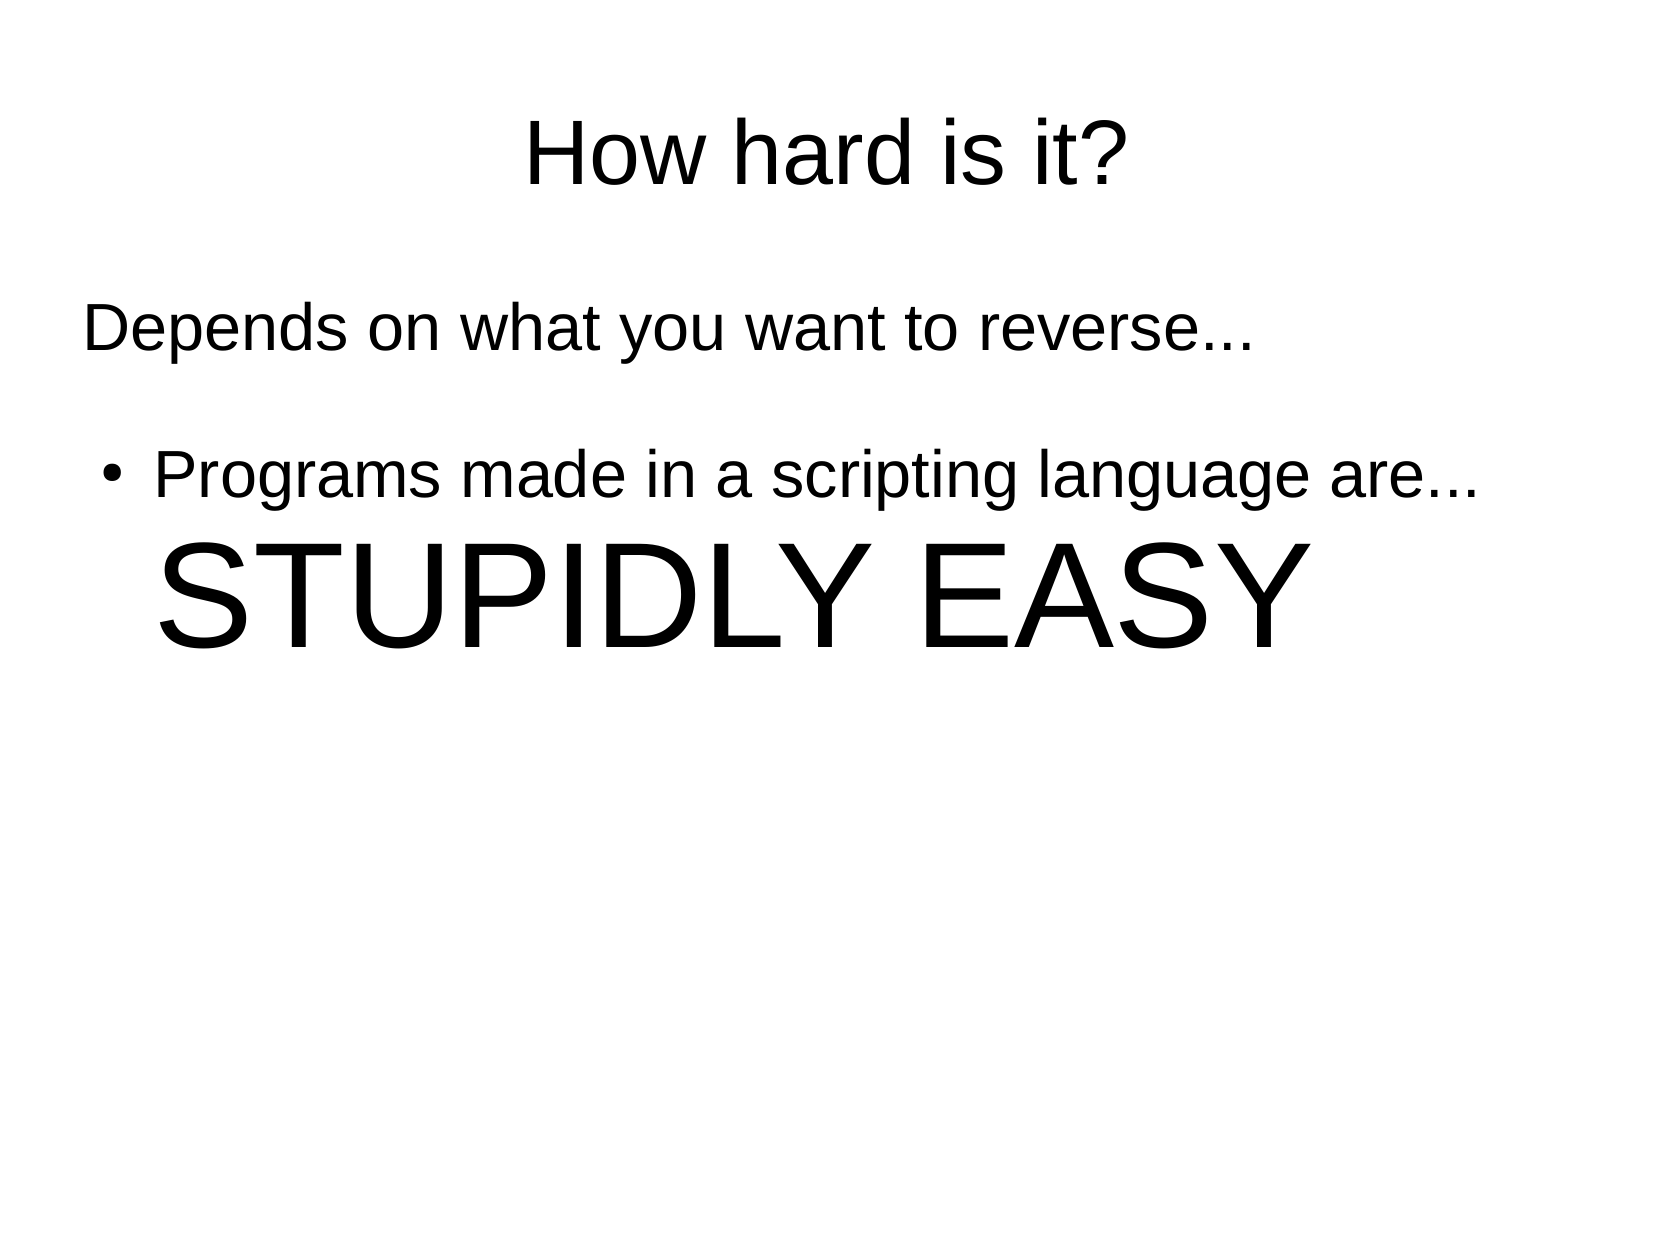

# How hard is it?
Depends on what you want to reverse...
Programs made in a scripting language are...
STUPIDLY EASY